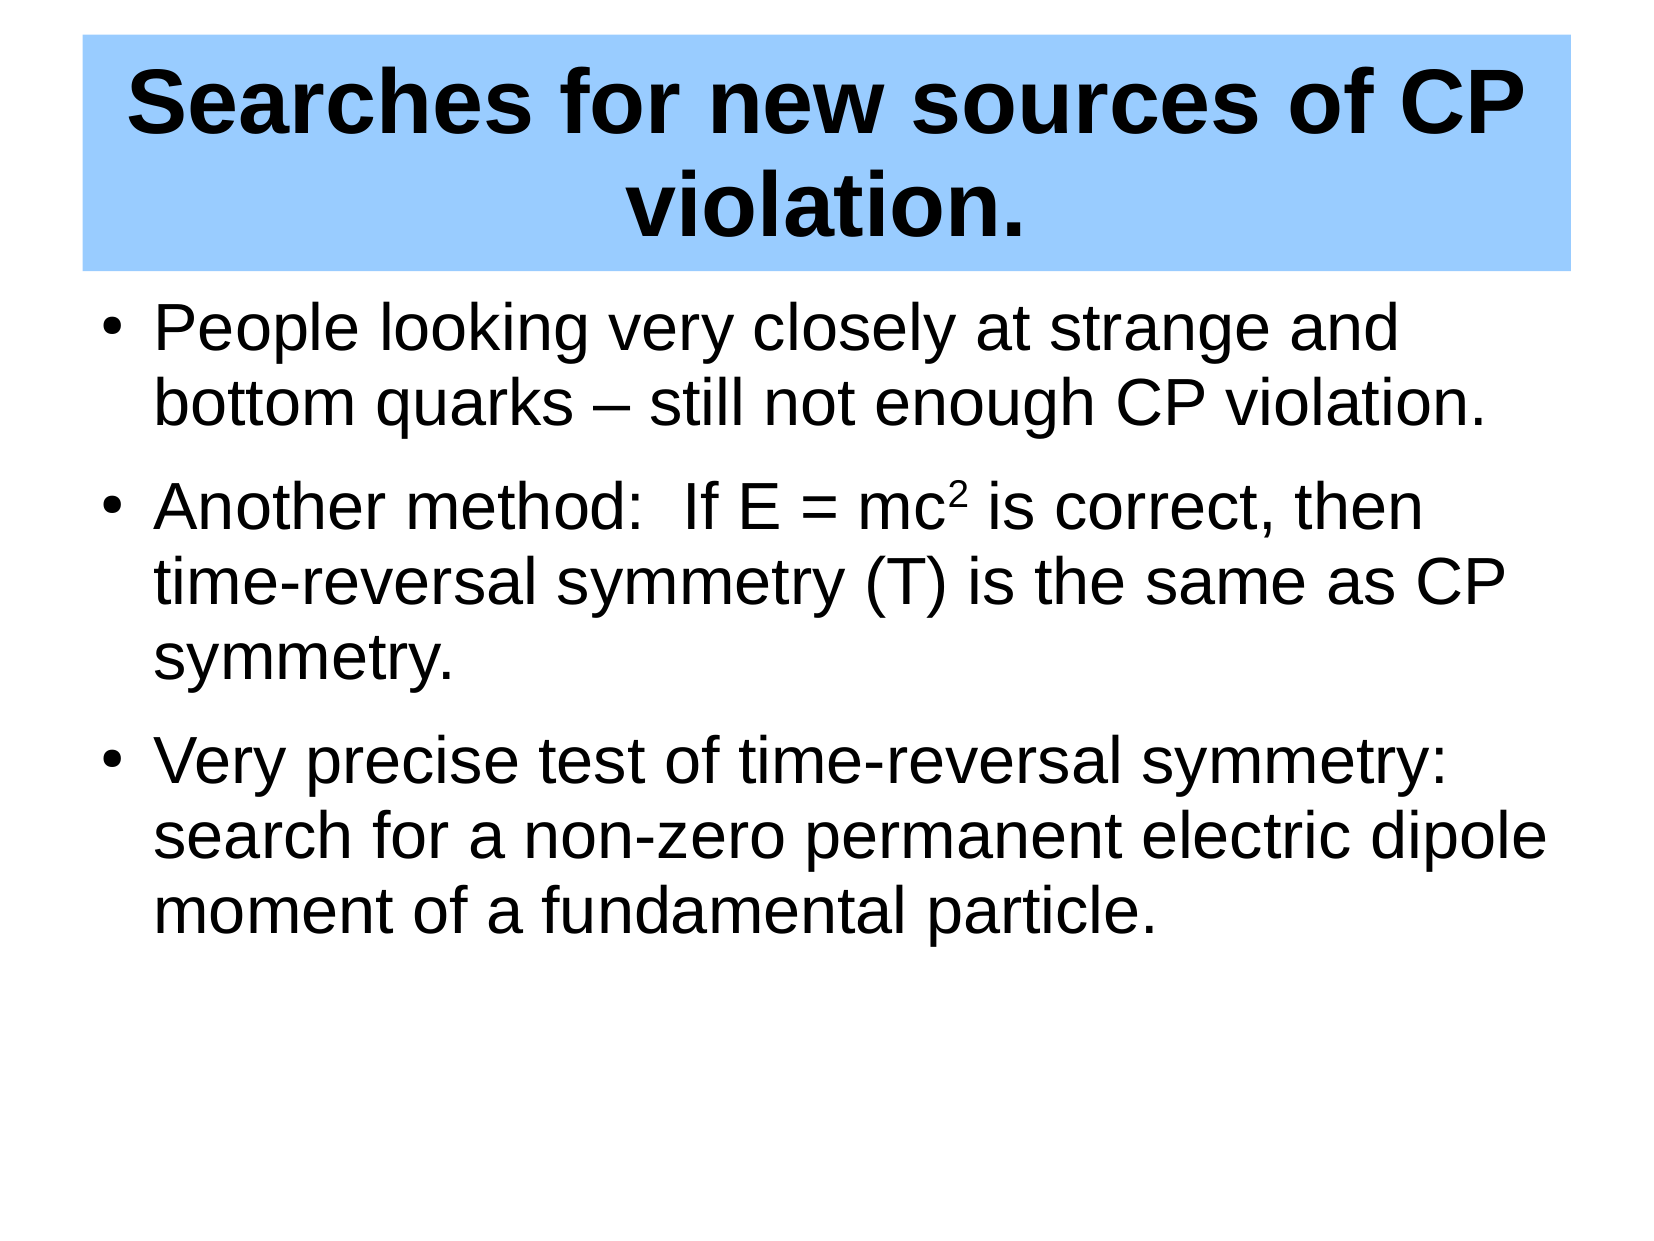

# Searches for new sources of CP violation.
People looking very closely at strange and bottom quarks – still not enough CP violation.
Another method: If E = mc2 is correct, then time-reversal symmetry (T) is the same as CP symmetry.
Very precise test of time-reversal symmetry: search for a non-zero permanent electric dipole moment of a fundamental particle.